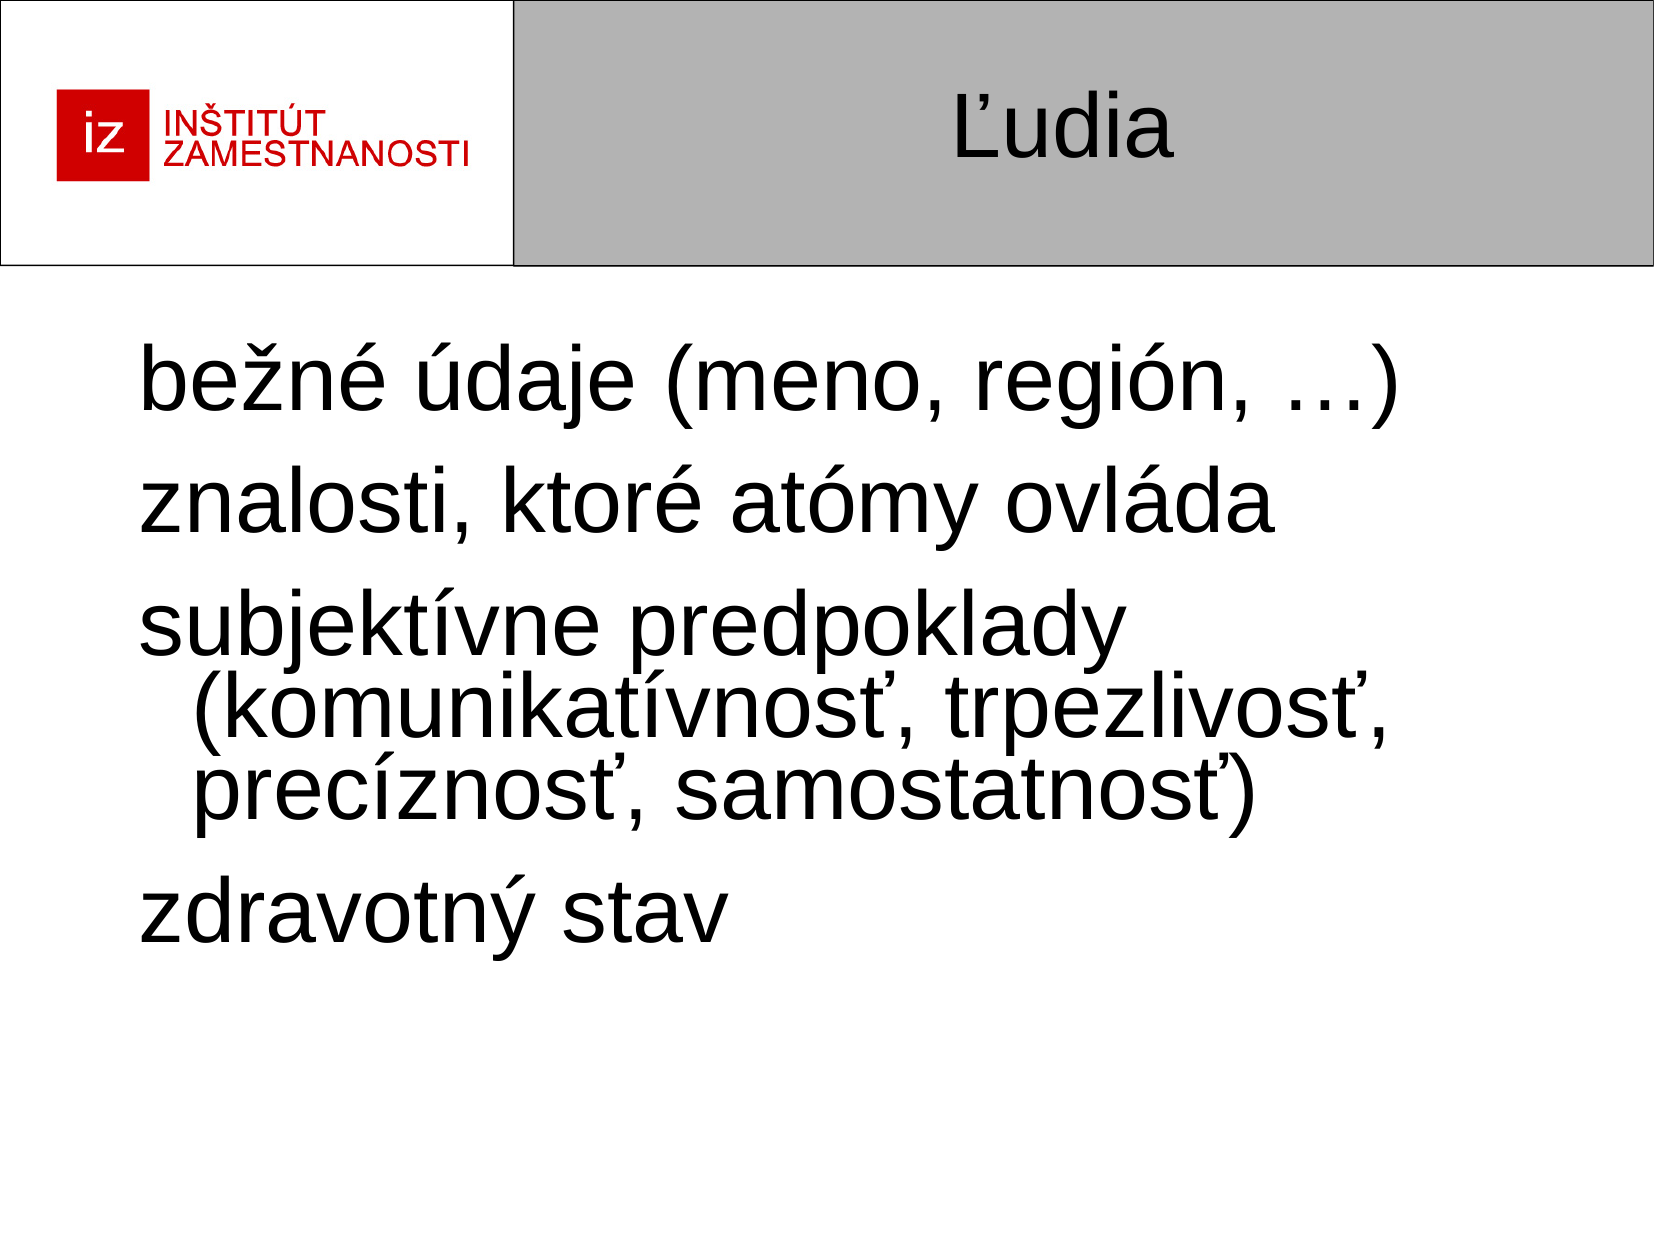

# Ľudia
bežné údaje (meno, región, …)
znalosti, ktoré atómy ovláda
subjektívne predpoklady (komunikatívnosť, trpezlivosť, precíznosť, samostatnosť)
zdravotný stav